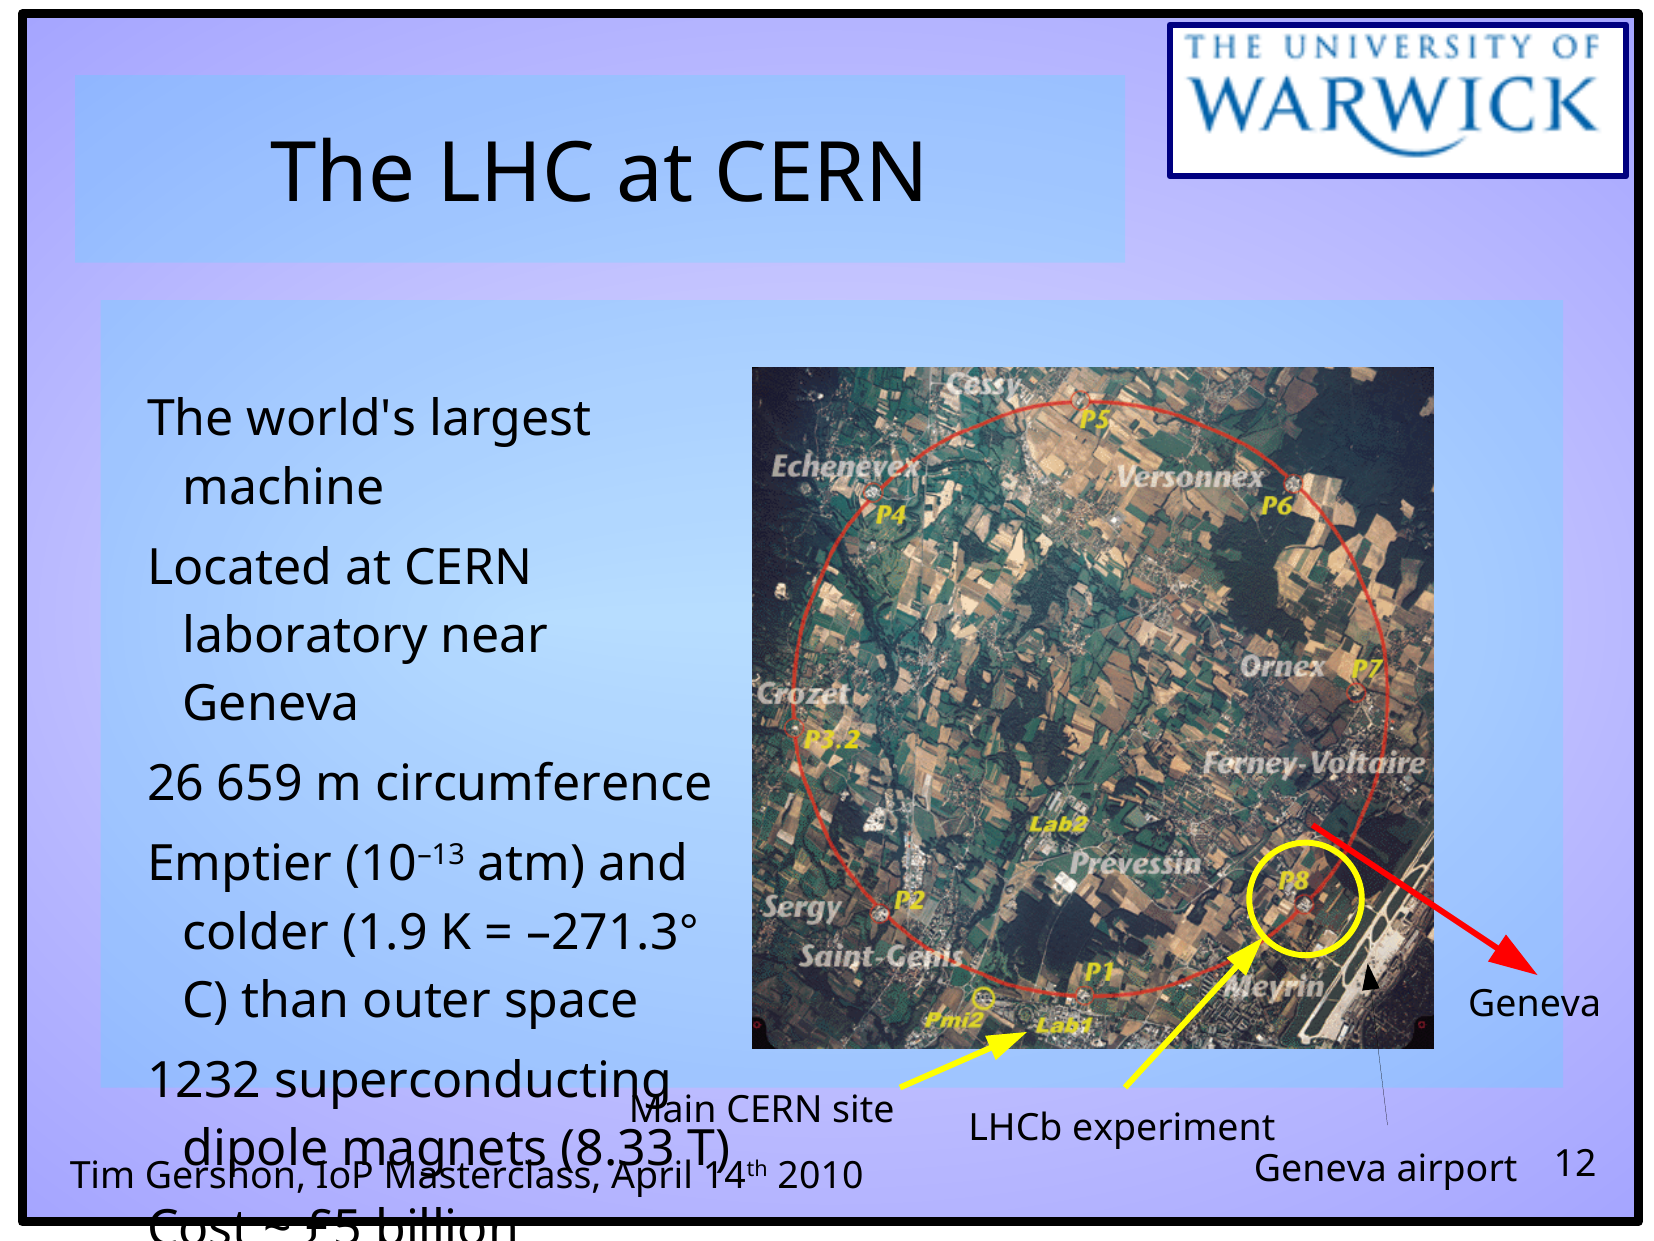

The LHC at CERN
The world's largest machine
Located at CERN laboratory near Geneva
26 659 m circumference
Emptier (10–13 atm) and colder (1.9 K = –271.3° C) than outer space
1232 superconducting dipole magnets (8.33 T)
Cost ~ £5 billion
Geneva
Main CERN site
LHCb experiment
Geneva airport
Tim Gershon, IoP Masterclass, April 14th 2010